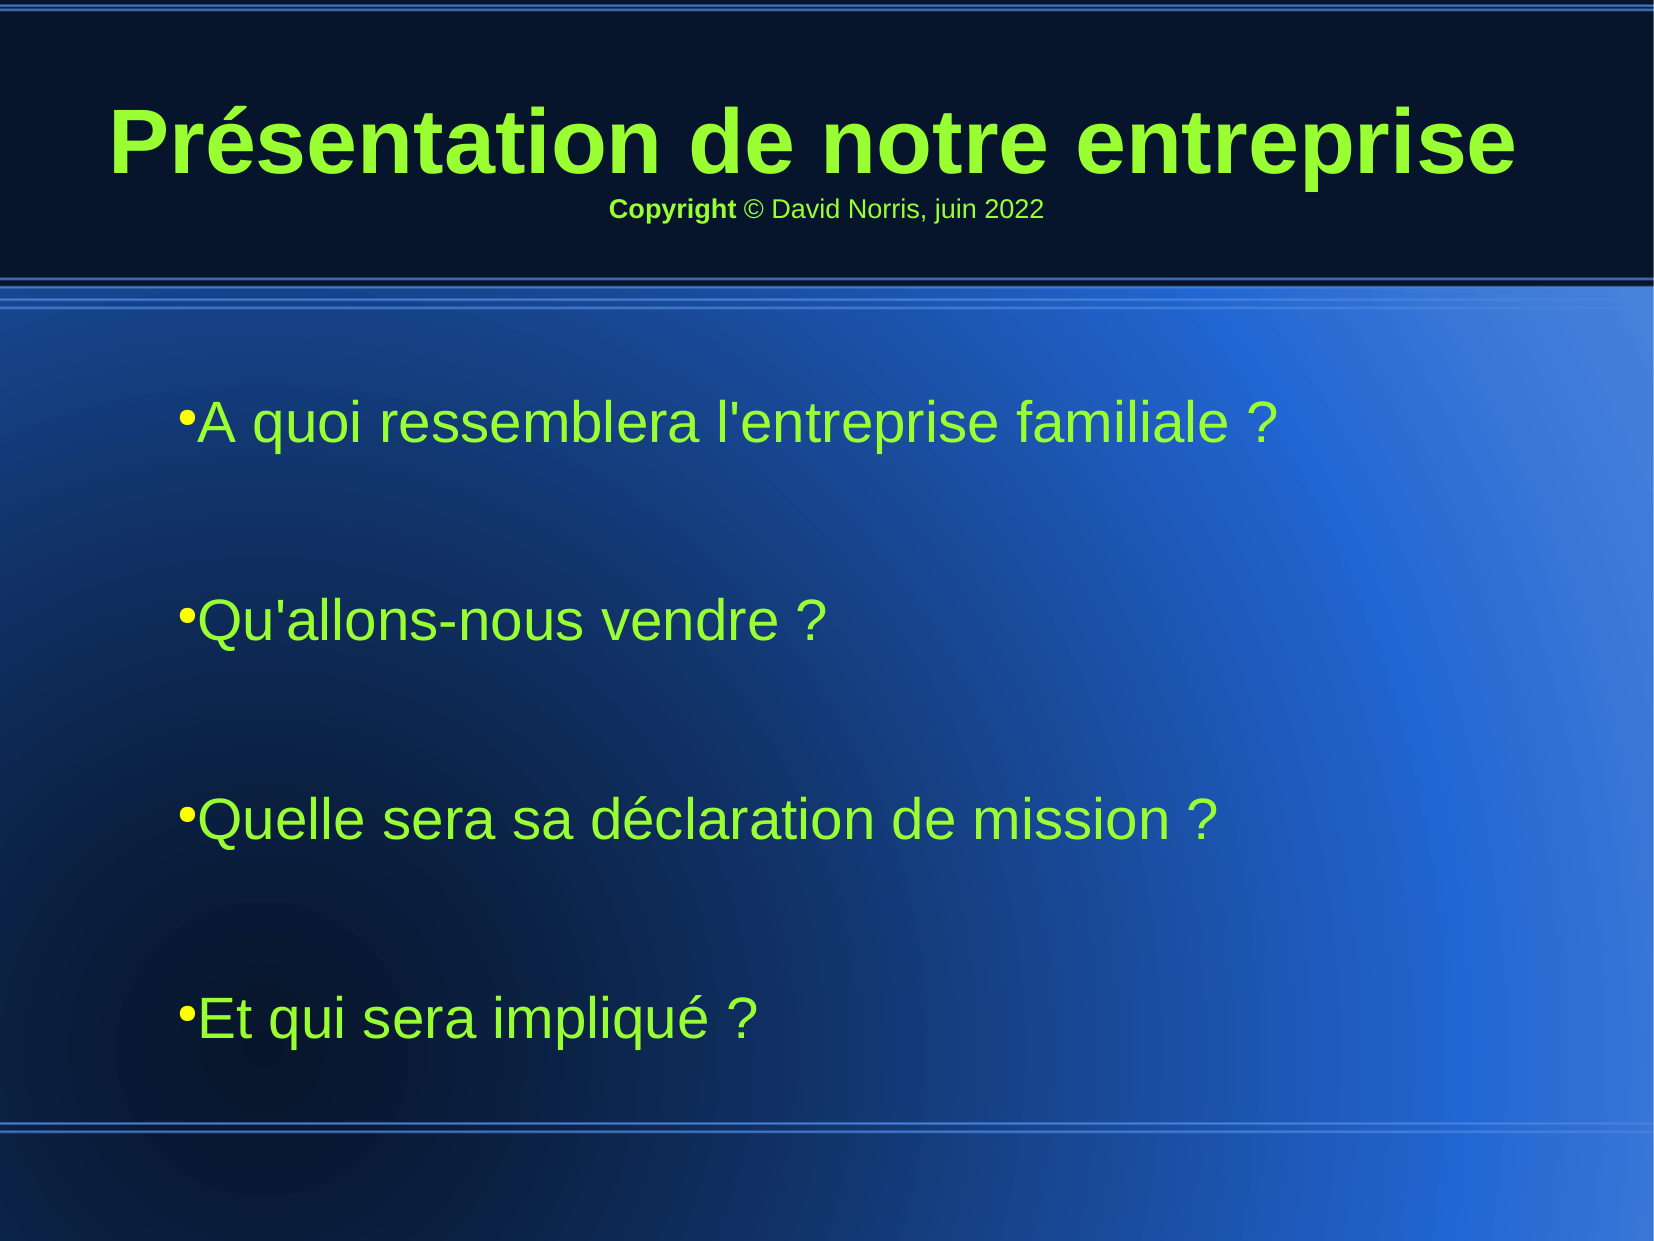

# Présentation de notre entreprise Copyright © David Norris, juin 2022
A quoi ressemblera l'entreprise familiale ?
Qu'allons-nous vendre ?
Quelle sera sa déclaration de mission ?
Et qui sera impliqué ?